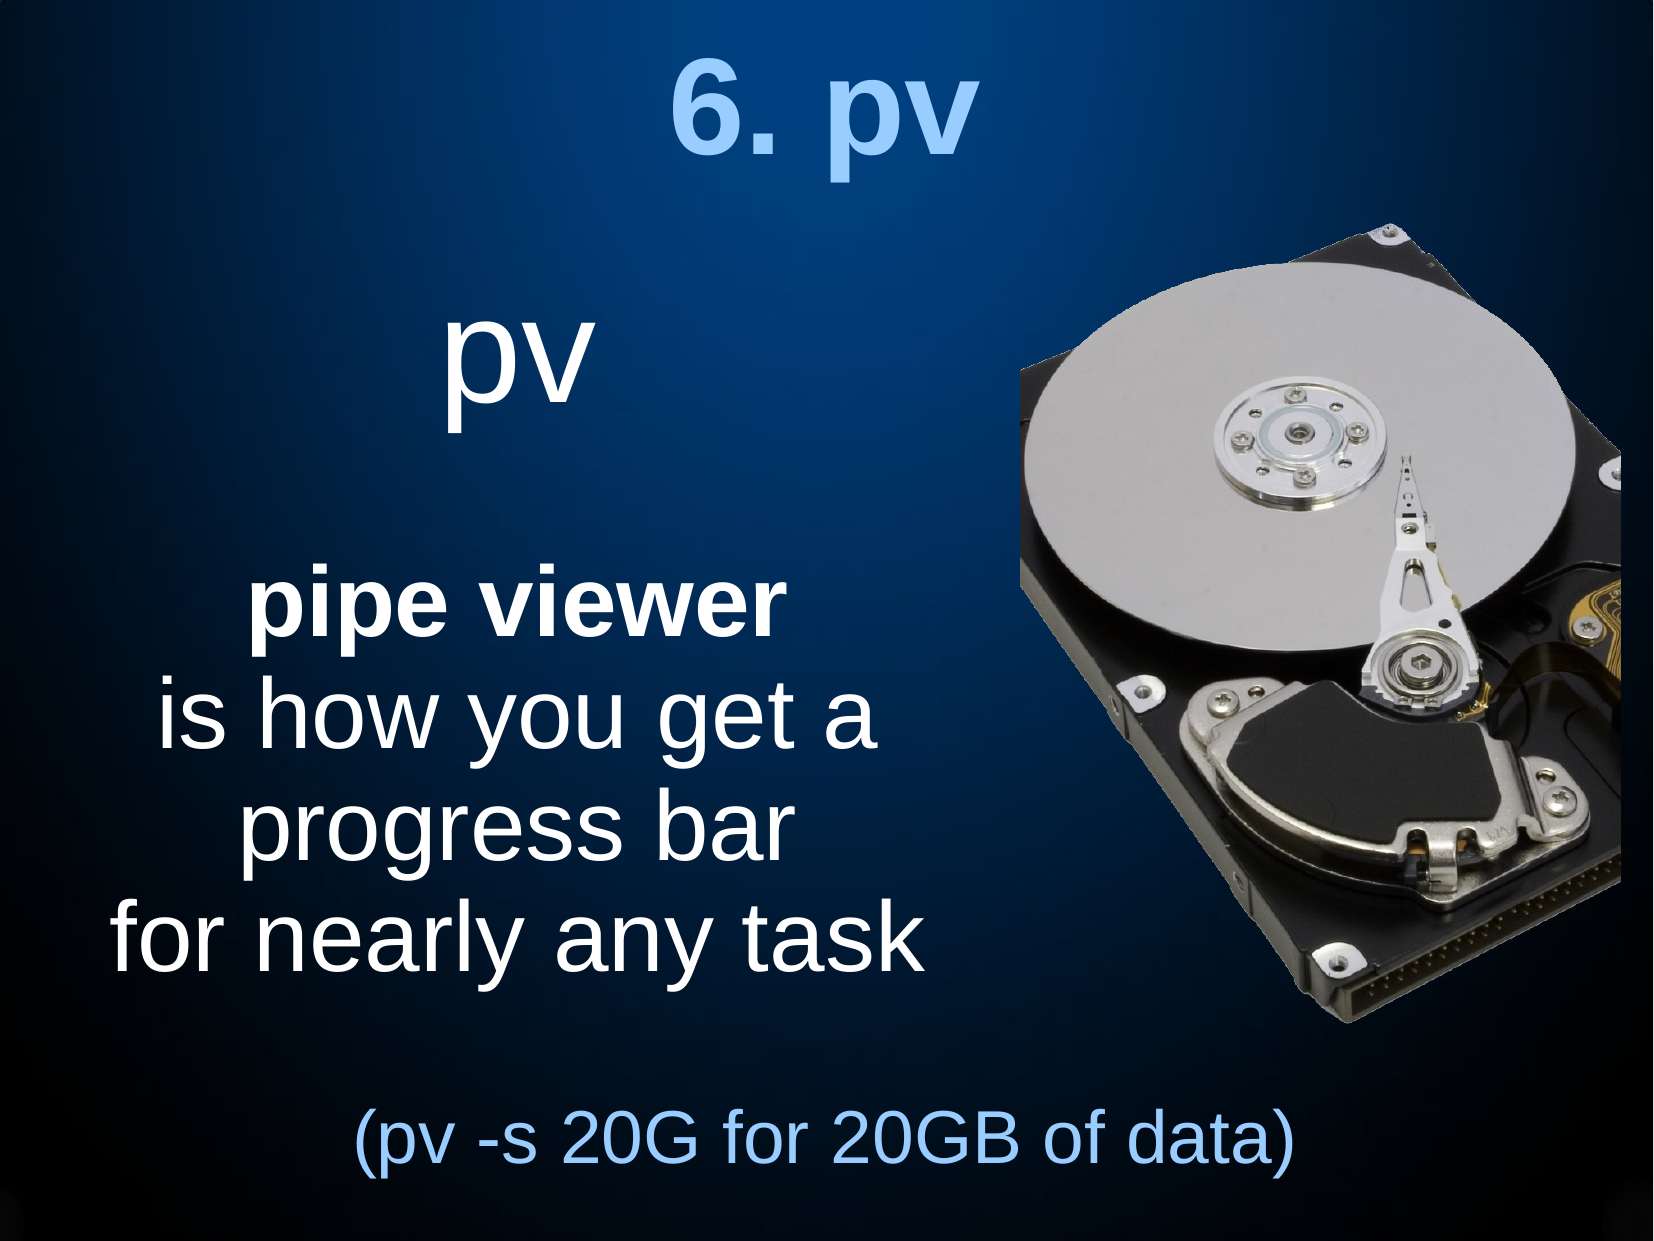

# 6. pv
pv
pipe viewer
is how you get a progress bar
for nearly any task
(pv -s 20G for 20GB of data)